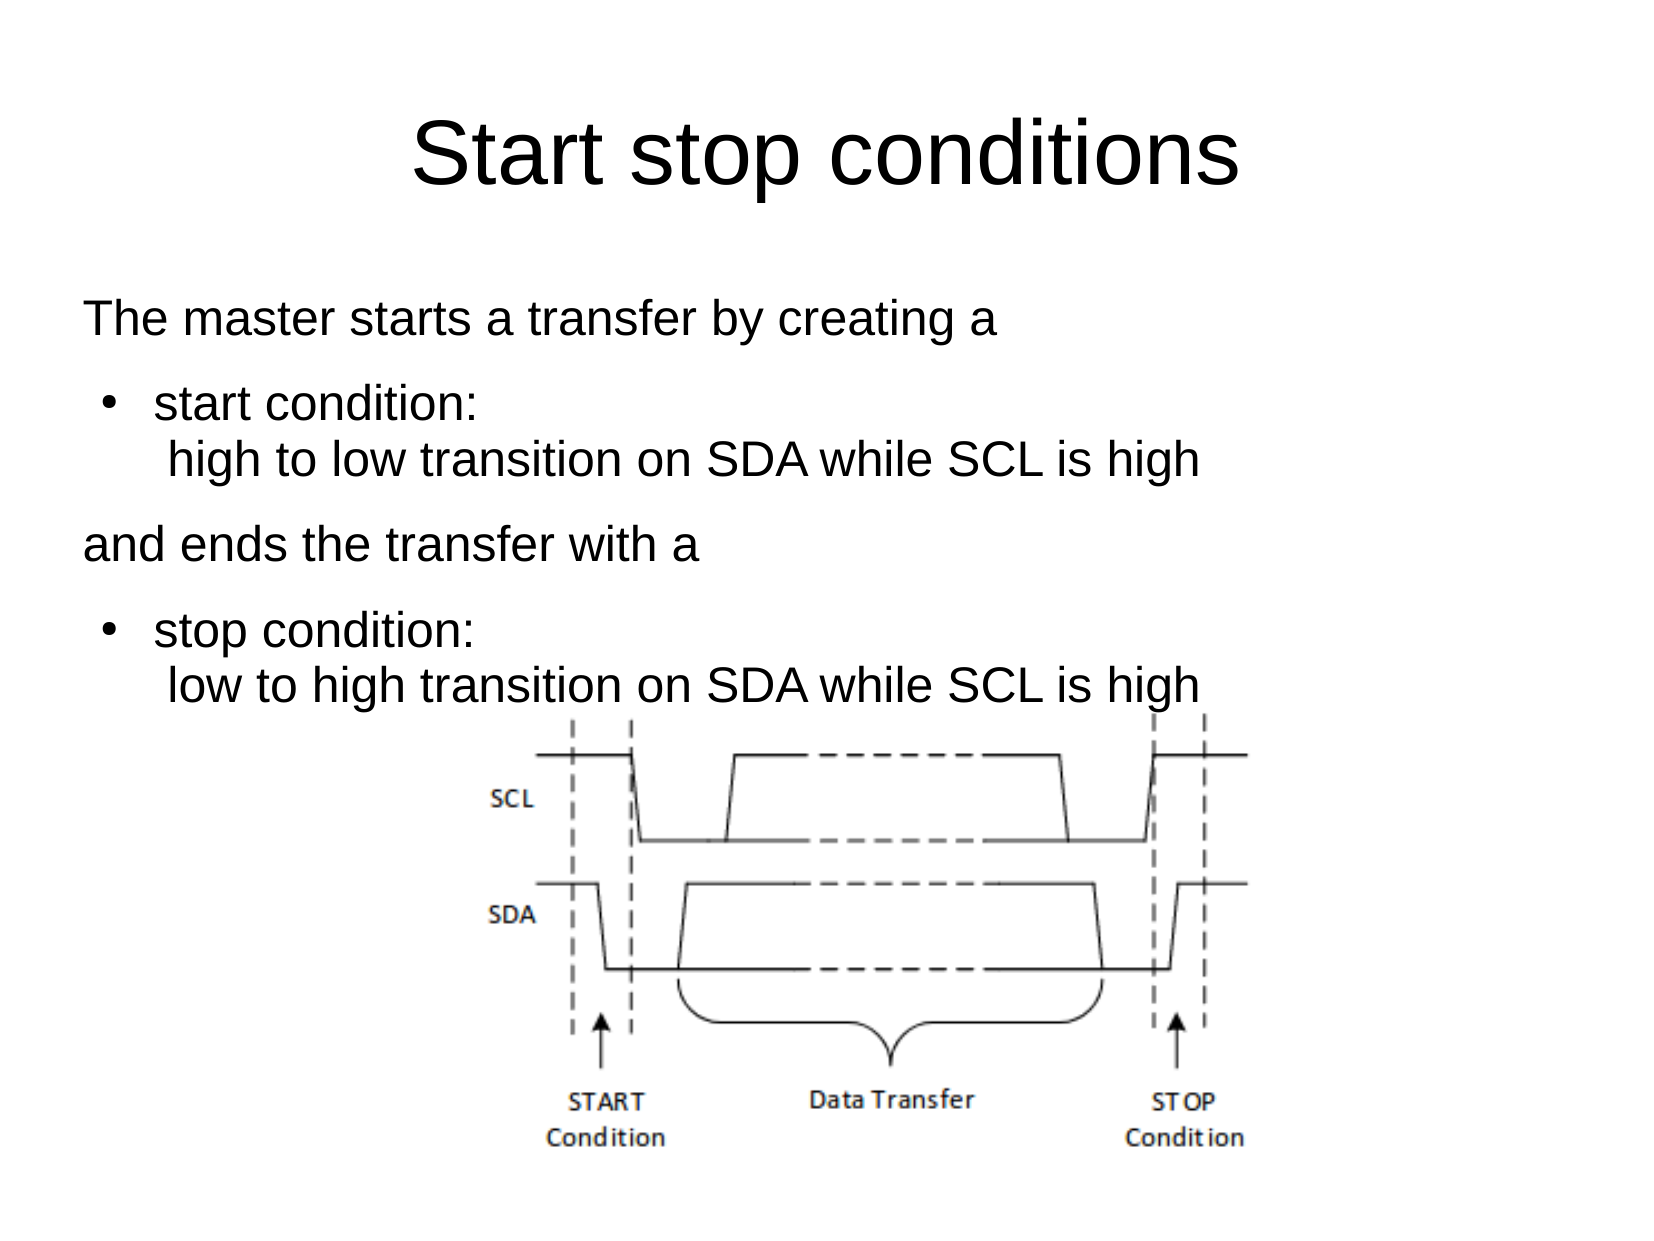

# Start stop conditions
The master starts a transfer by creating a
start condition:
 high to low transition on SDA while SCL is high
and ends the transfer with a
stop condition:
 low to high transition on SDA while SCL is high